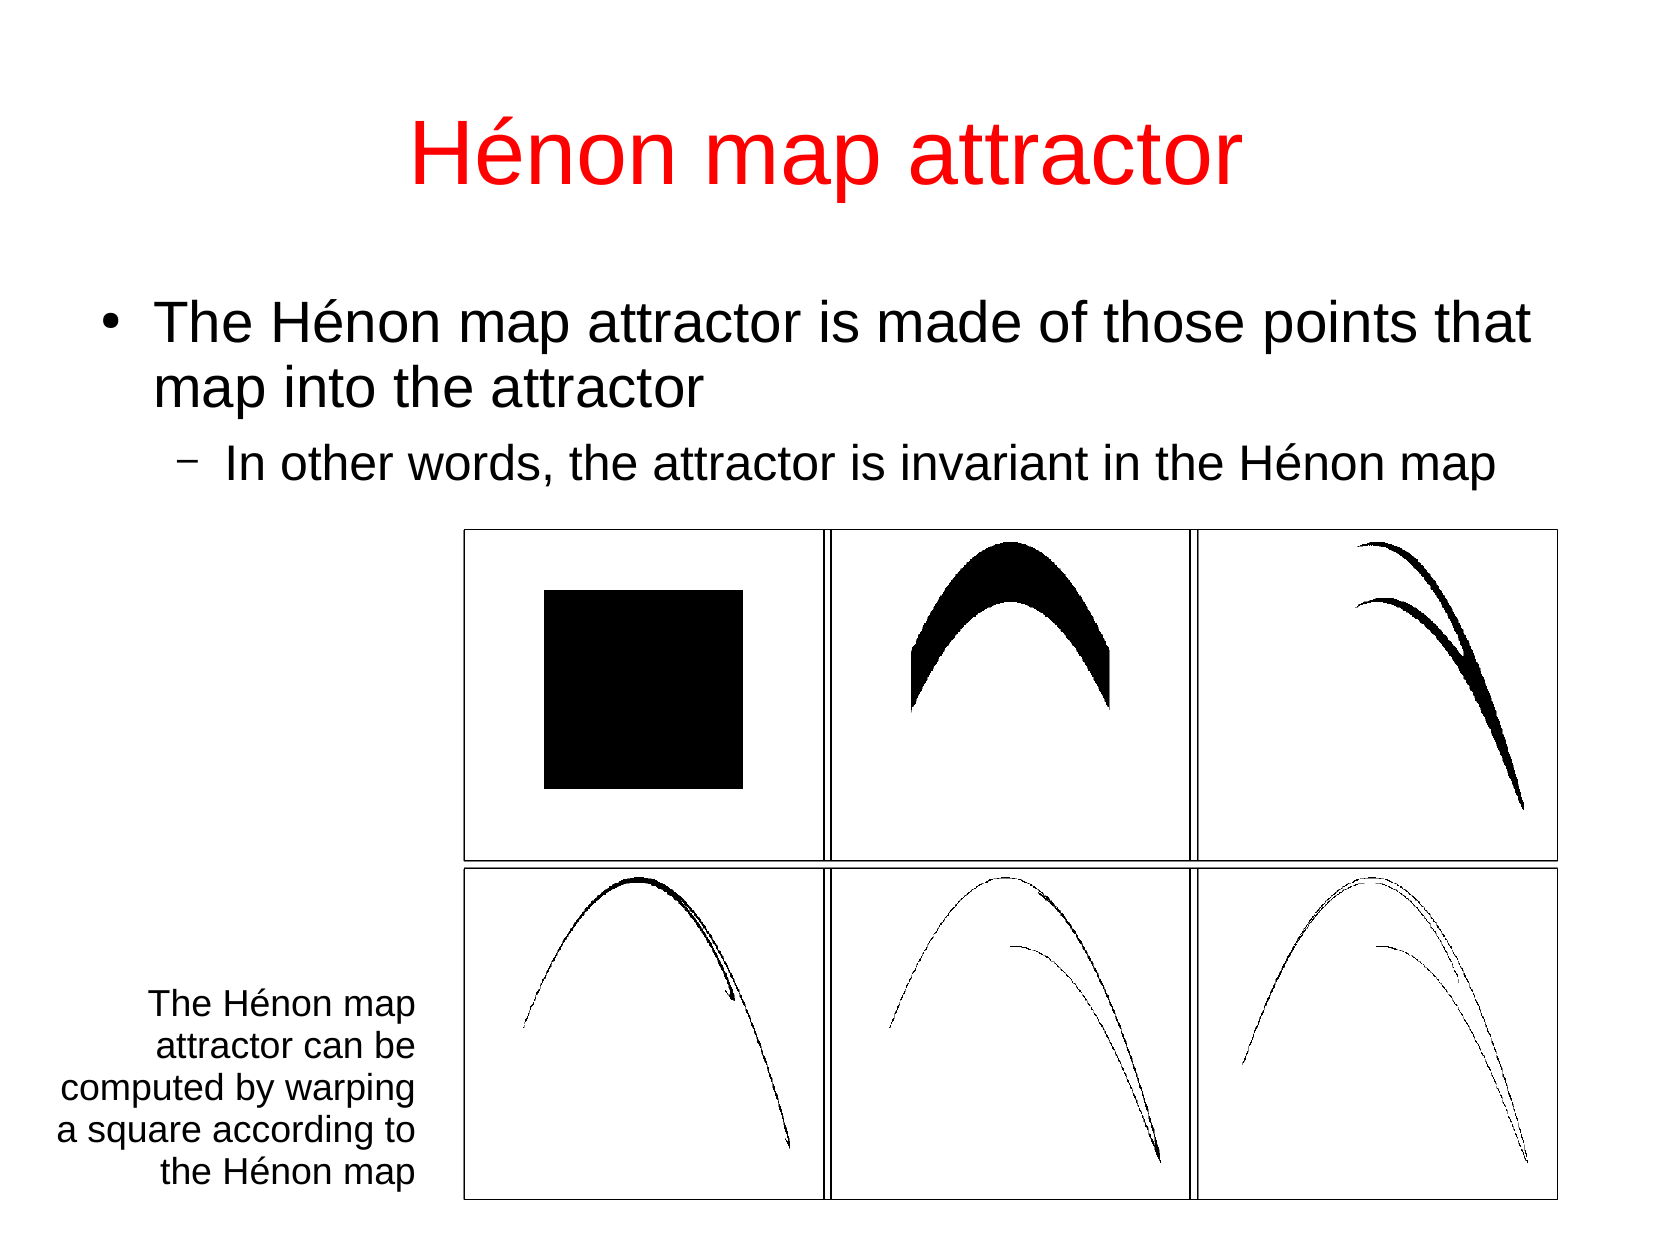

# Hénon map attractor
The Hénon map attractor is made of those points that map into the attractor
In other words, the attractor is invariant in the Hénon map
The Hénon map attractor can be computed by warping a square according to the Hénon map
Complex Systems
32